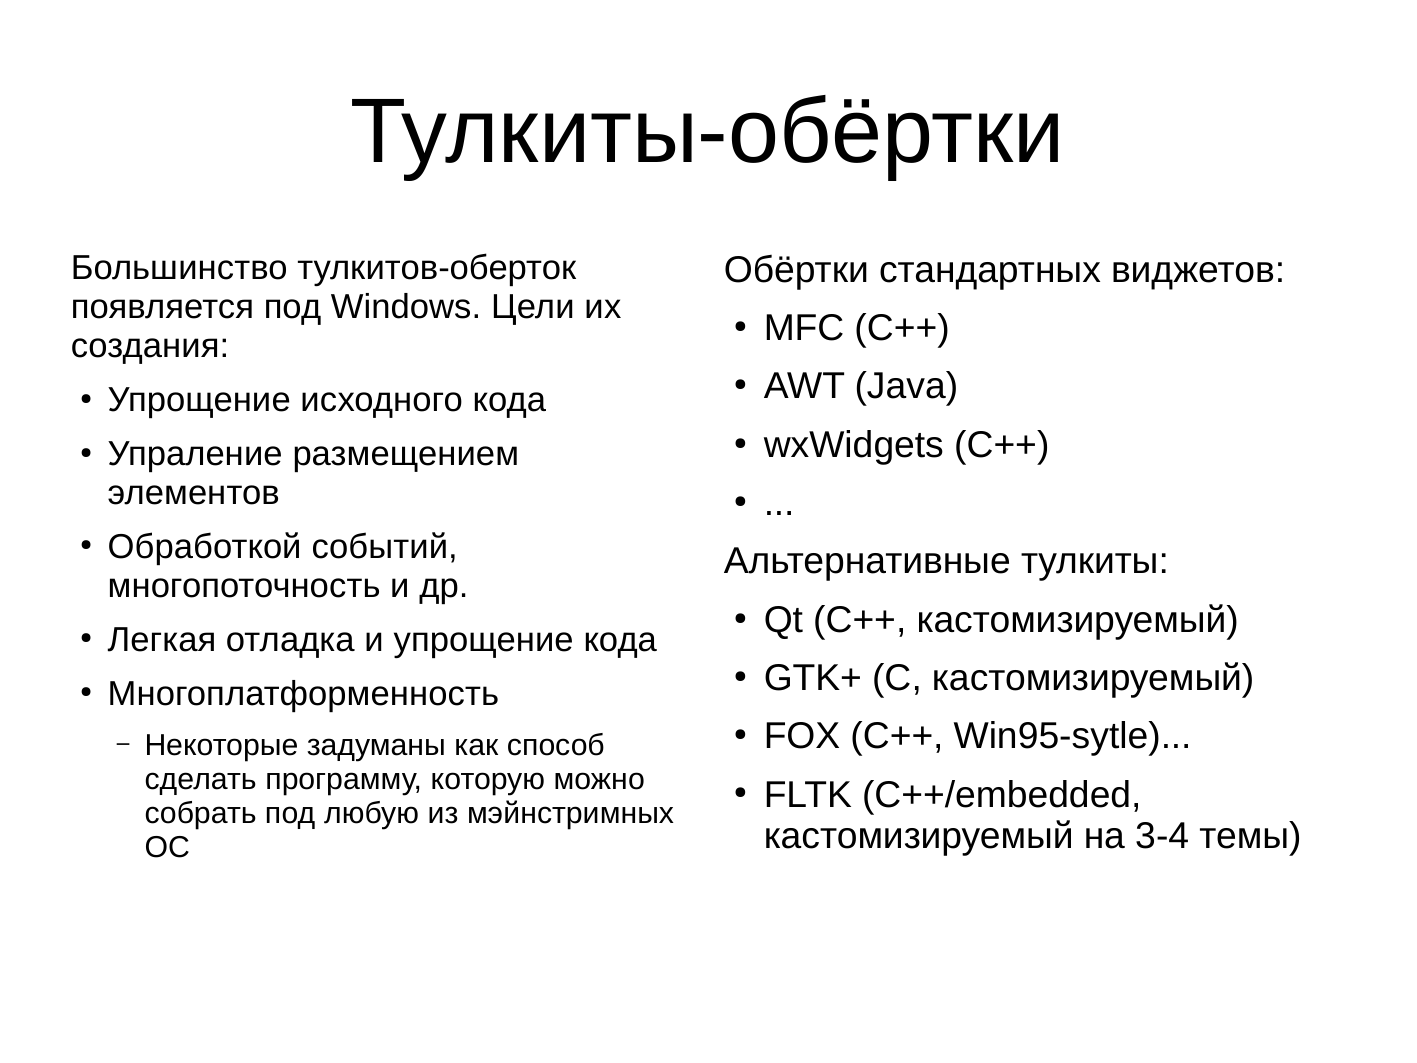

# Тулкиты-обёртки
Большинство тулкитов-оберток появляется под Windows. Цели их создания:
Упрощение исходного кода
Упраление размещением элементов
Обработкой событий, многопоточность и др.
Легкая отладка и упрощение кода
Многоплатформенность
Некоторые задуманы как способ сделать программу, которую можно собрать под любую из мэйнстримных ОС
Обёртки стандартных виджетов:
MFC (C++)
AWT (Java)
wxWidgets (C++)
...
Альтернативные тулкиты:
Qt (C++, кастомизируемый)
GTK+ (C, кастомизируемый)
FOX (C++, Win95-sytle)...
FLTK (C++/embedded, кастомизируемый на 3-4 темы)